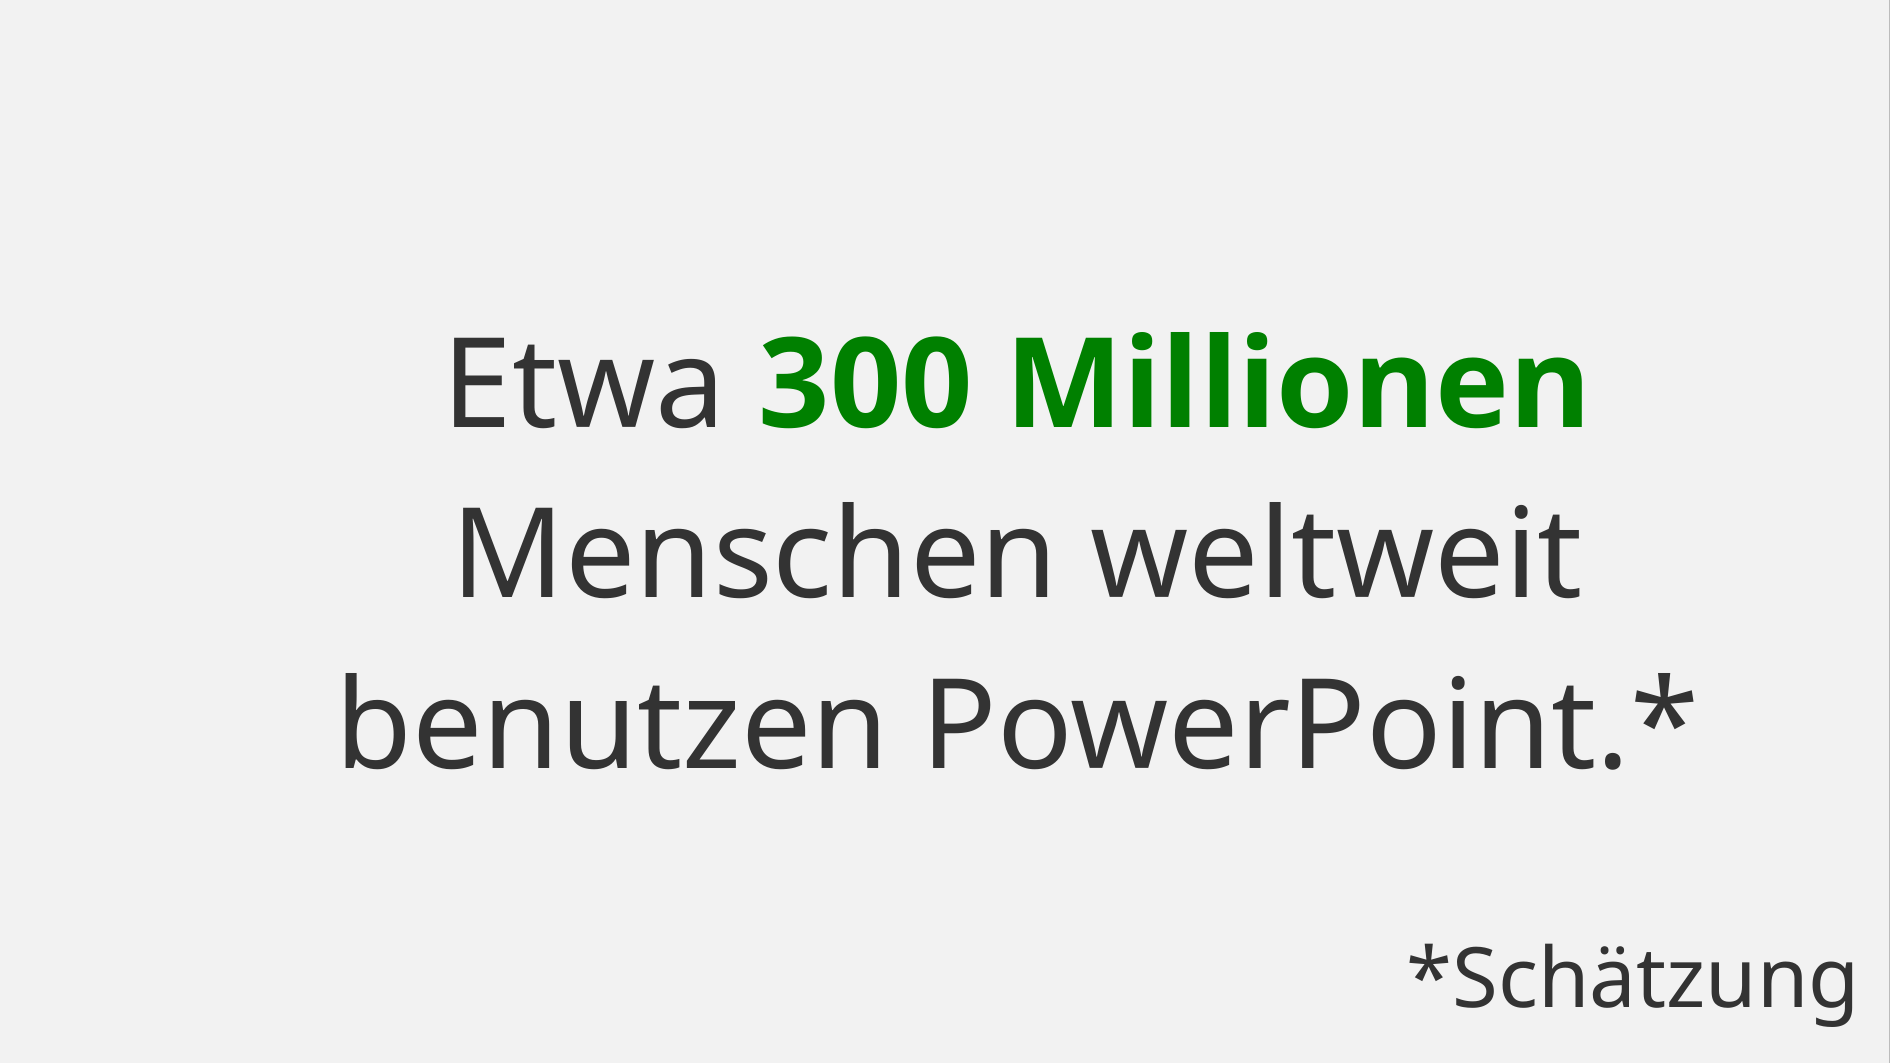

Etwa 300 Millionen
Menschen weltweit
benutzen PowerPoint.*
*Schätzung